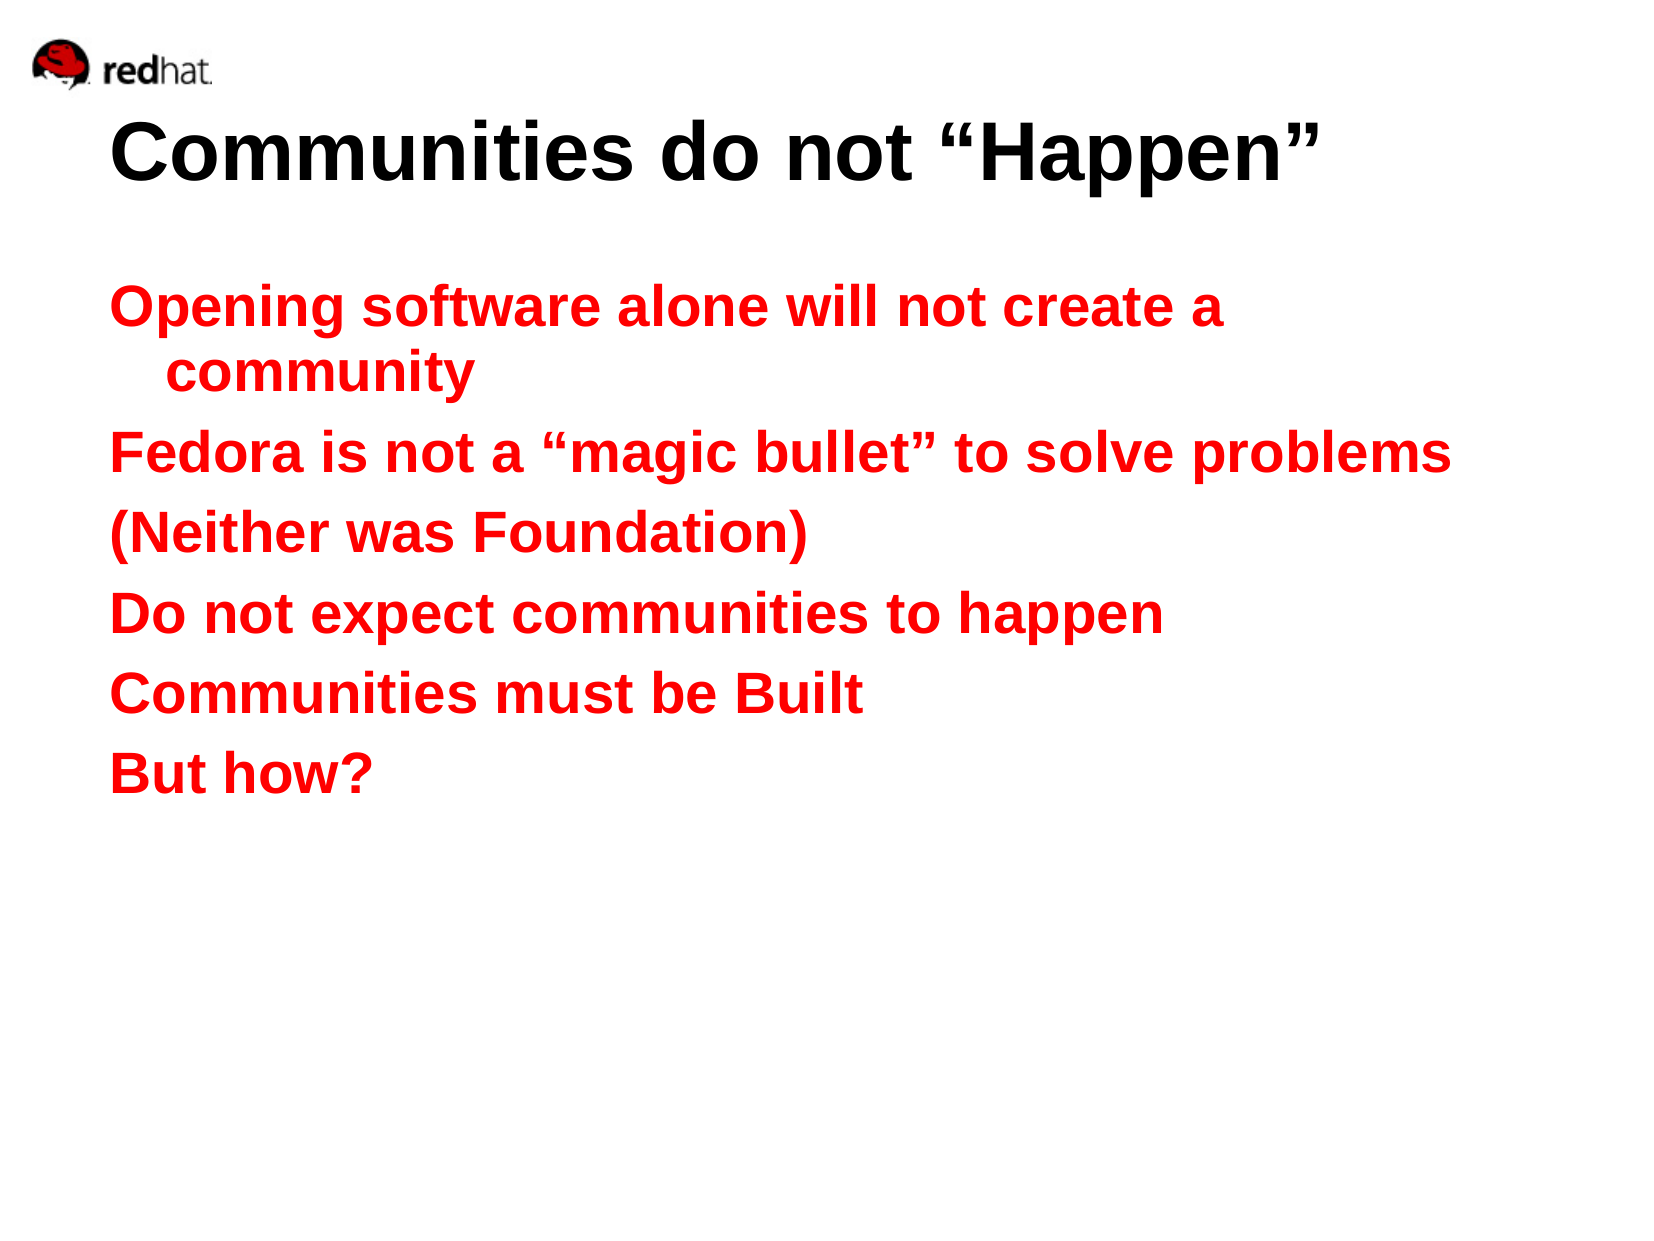

# Communities do not “Happen”
Opening software alone will not create a community
Fedora is not a “magic bullet” to solve problems
(Neither was Foundation)
Do not expect communities to happen
Communities must be Built
But how?